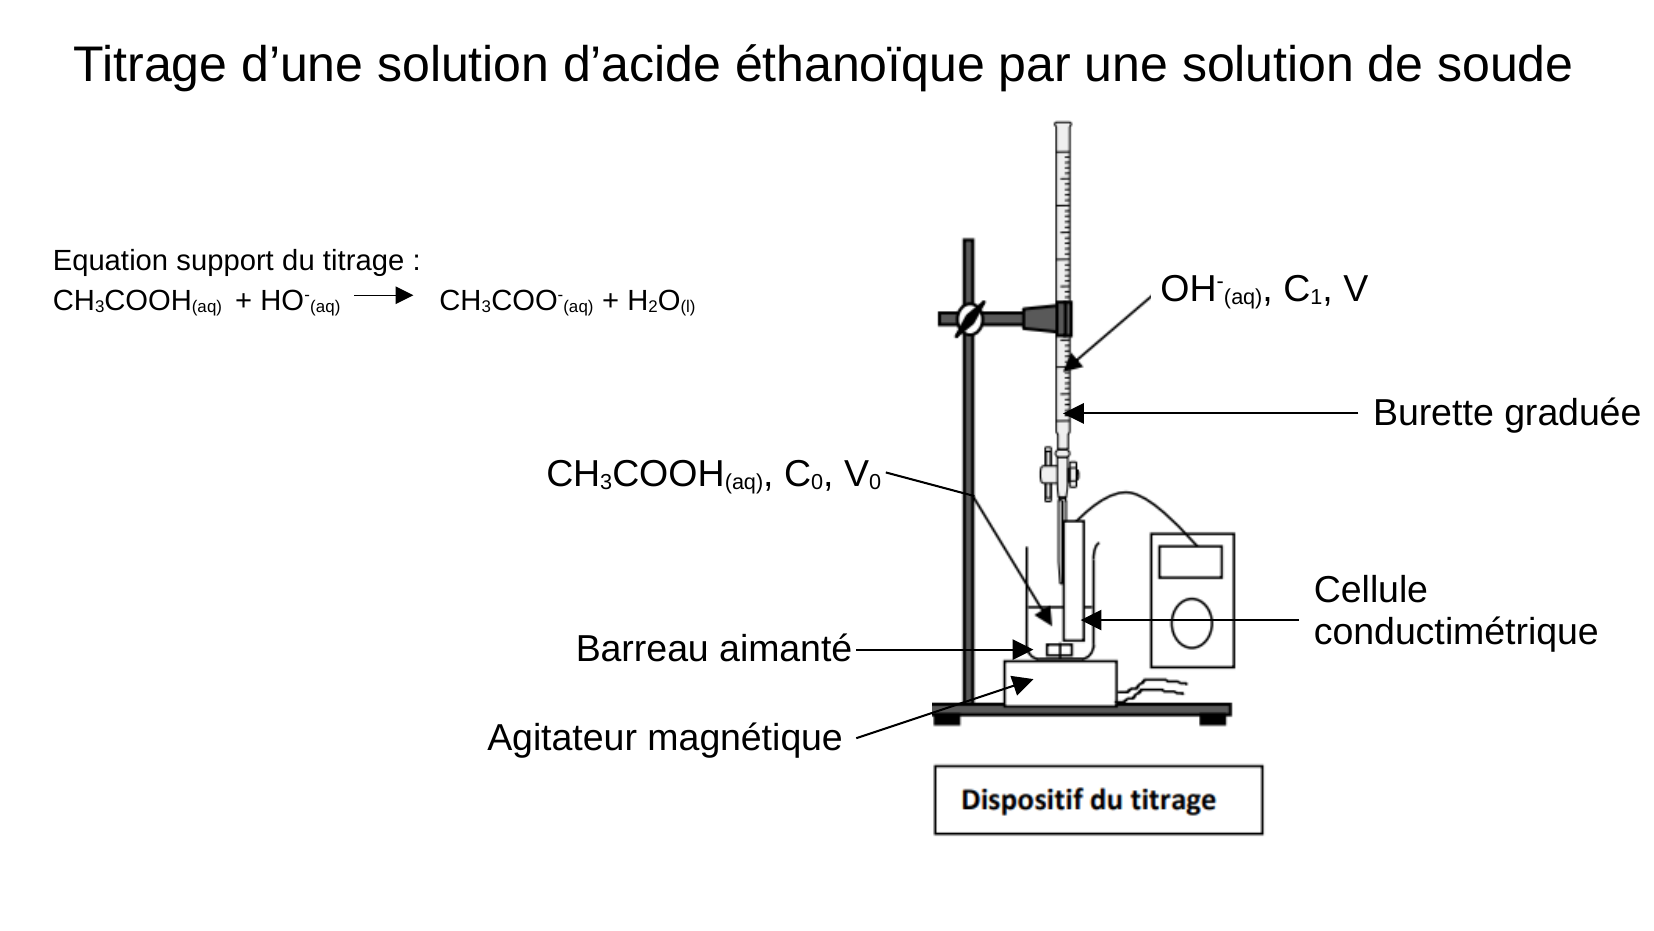

Titrage d’une solution d’acide éthanoïque par une solution de soude
Equation support du titrage :
CH3COOH(aq) + HO-(aq) CH3COO-(aq) + H2O(l)
OH-(aq), C1, V
Burette graduée
CH3COOH(aq), C0, V0
Cellule conductimétrique
Barreau aimanté
Agitateur magnétique